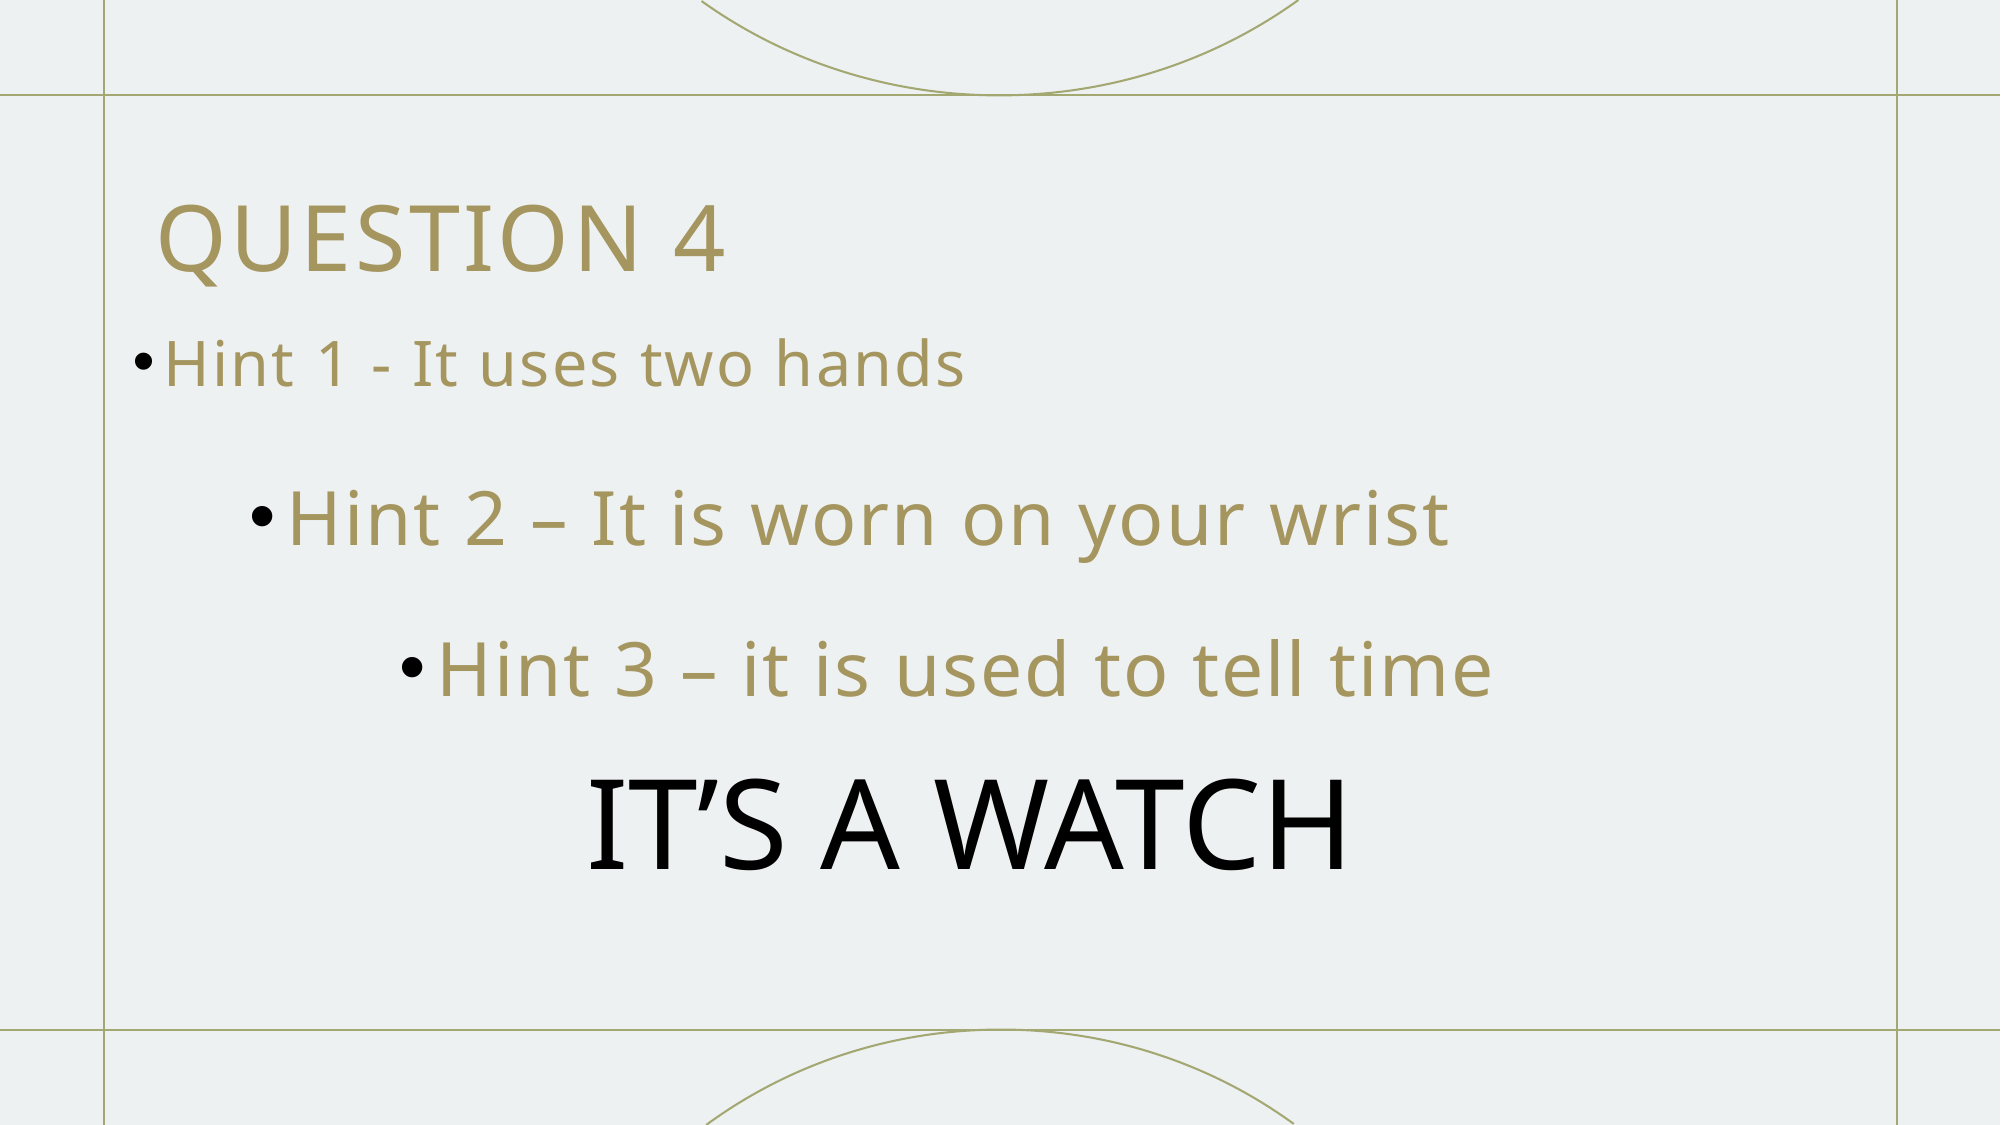

# QUESTION 4
Hint 1 - It uses two hands
Hint 2 – It is worn on your wrist
Hint 3 – it is used to tell time
IT’S A WATCH